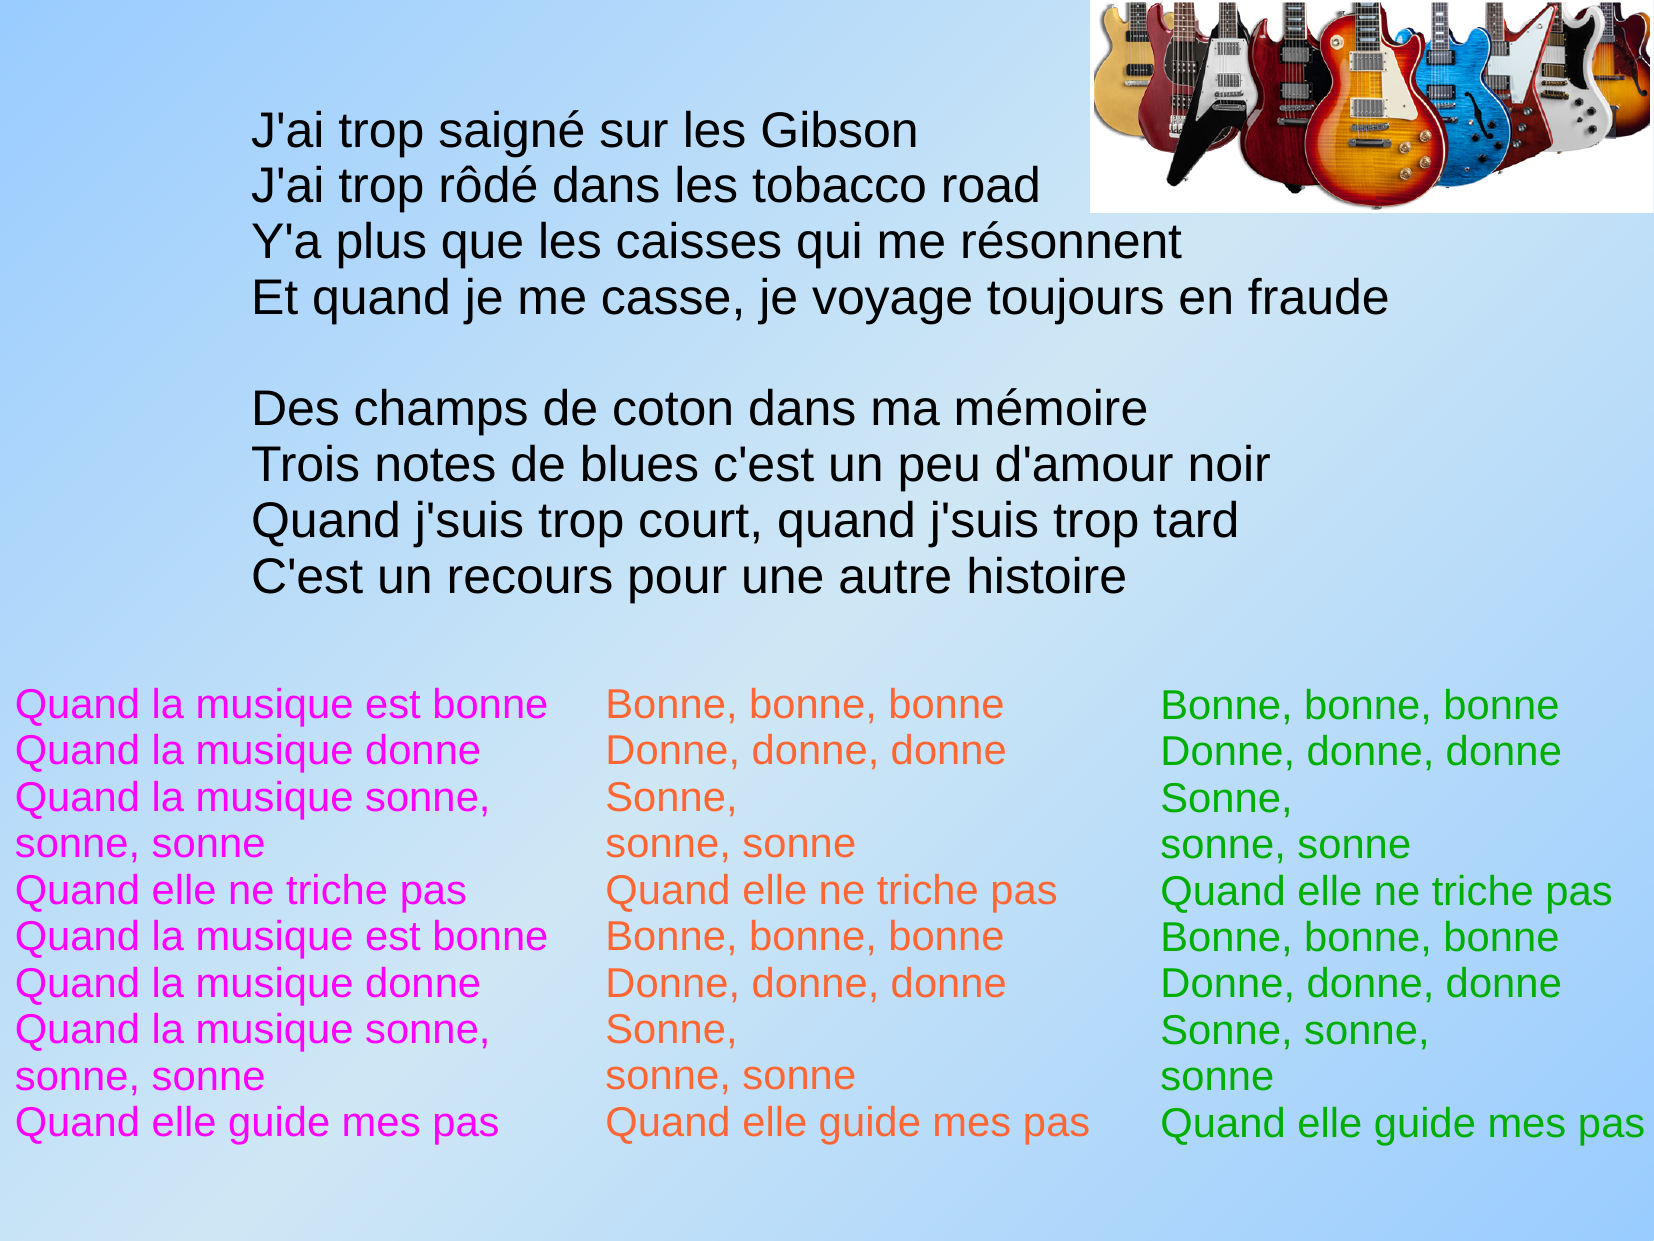

J'ai trop saigné sur les Gibson
J'ai trop rôdé dans les tobacco road
Y'a plus que les caisses qui me résonnent
Et quand je me casse, je voyage toujours en fraude
Des champs de coton dans ma mémoire
Trois notes de blues c'est un peu d'amour noir
Quand j'suis trop court, quand j'suis trop tard
C'est un recours pour une autre histoire
Bonne, bonne, bonne
Donne, donne, donne
Sonne,
sonne, sonne
Quand elle ne triche pas
Bonne, bonne, bonne
Donne, donne, donne
Sonne,
sonne, sonne
Quand elle guide mes pas
Quand la musique est bonne
Quand la musique donne
Quand la musique sonne,
sonne, sonne
Quand elle ne triche pas
Quand la musique est bonne
Quand la musique donne
Quand la musique sonne,
sonne, sonne
Quand elle guide mes pas
Bonne, bonne, bonne
Donne, donne, donne
Sonne,
sonne, sonne
Quand elle ne triche pas
Bonne, bonne, bonne
Donne, donne, donne
Sonne, sonne,
sonne
Quand elle guide mes pas